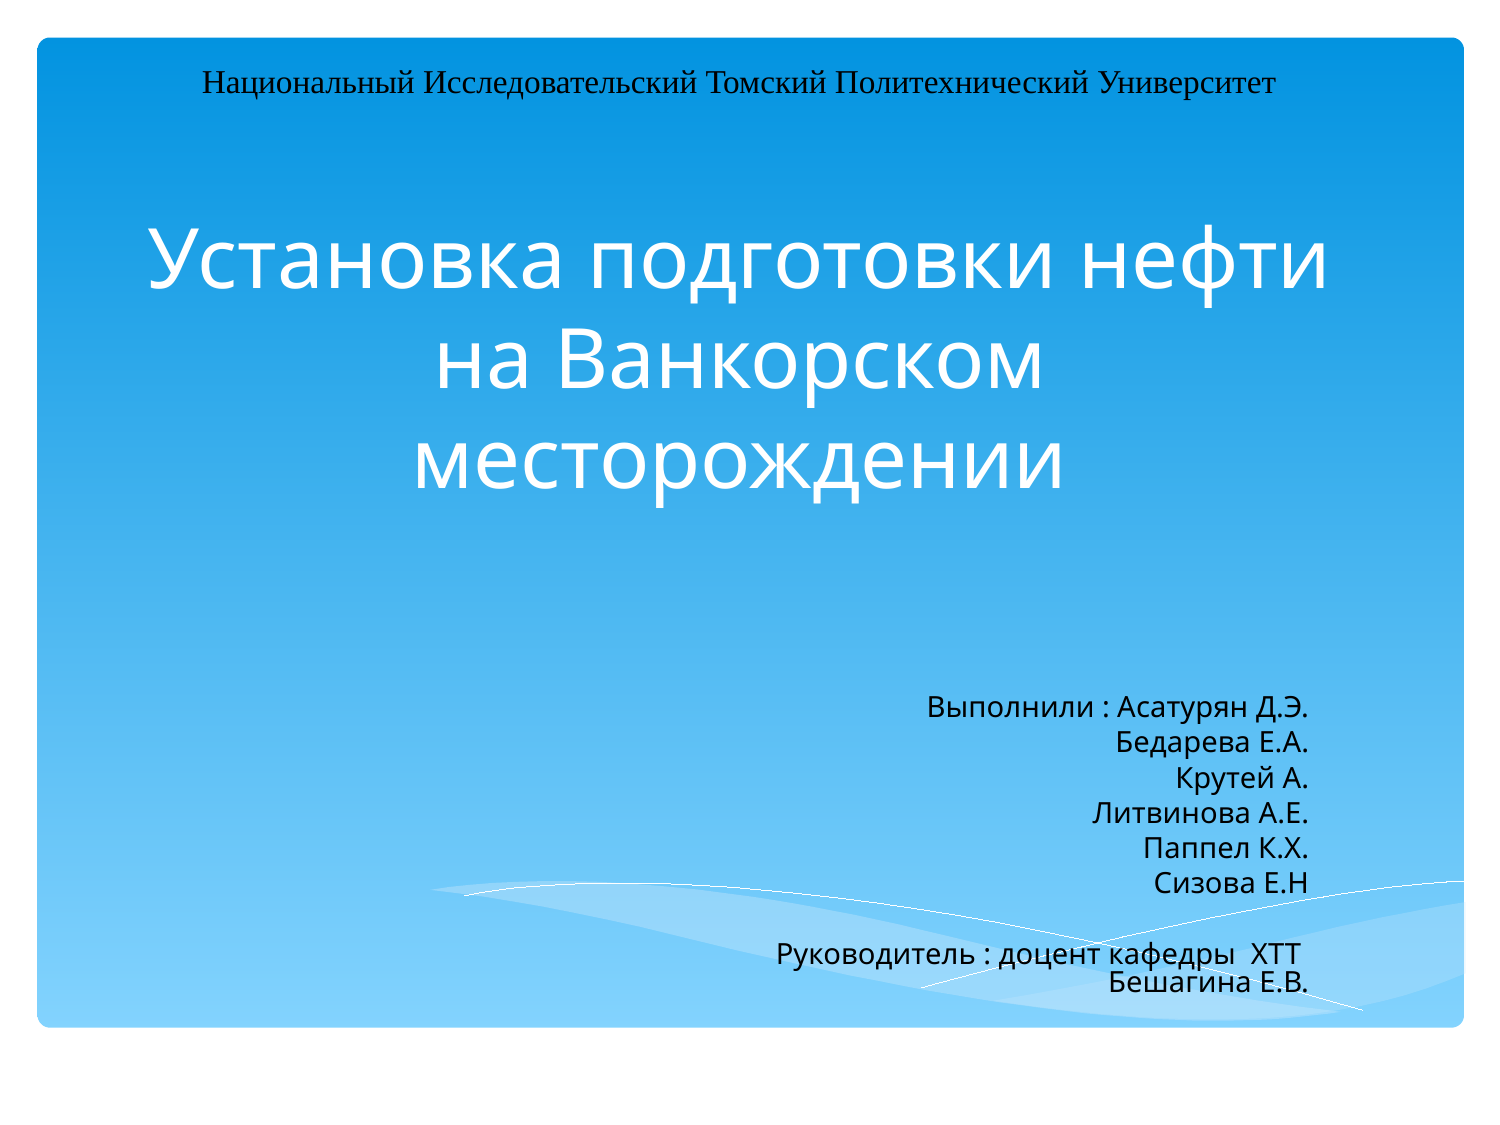

Национальный Исследовательский Томский Политехнический Университет
# Установка подготовки нефти на Ванкорском месторождении
Выполнили : Асатурян Д.Э.
Бедарева Е.А.
Крутей А.
Литвинова А.Е.
Паппел К.Х.
Сизова Е.Н
Руководитель : доцент кафедры ХТТ Бешагина Е.В.